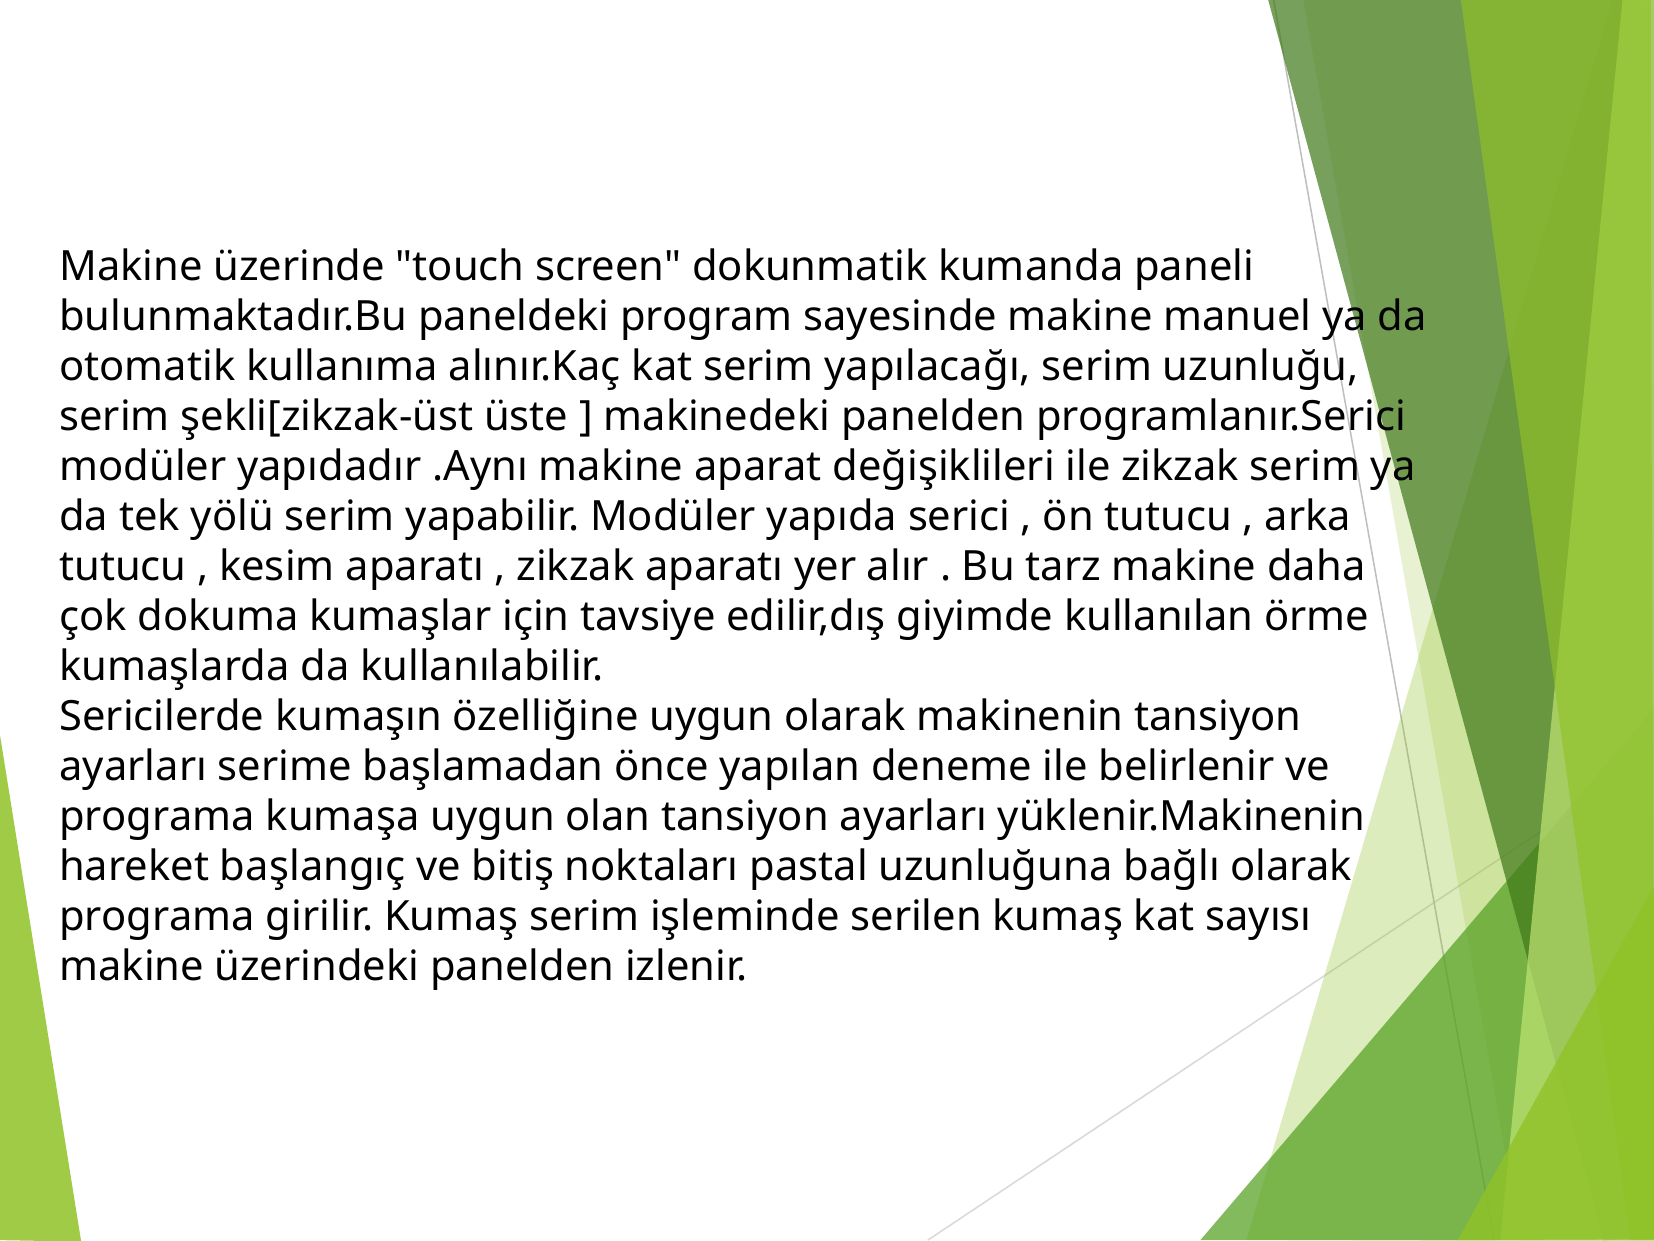

Makine üzerinde "touch screen" dokunmatik kumanda paneli bulunmaktadır.Bu paneldeki program sayesinde makine manuel ya da otomatik kullanıma alınır.Kaç kat serim yapılacağı, serim uzunluğu, serim şekli[zikzak-üst üste ] makinedeki panelden programlanır.Serici modüler yapıdadır .Aynı makine aparat değişiklileri ile zikzak serim ya da tek yölü serim yapabilir. Modüler yapıda serici , ön tutucu , arka tutucu , kesim aparatı , zikzak aparatı yer alır . Bu tarz makine daha çok dokuma kumaşlar için tavsiye edilir,dış giyimde kullanılan örme kumaşlarda da kullanılabilir.
Sericilerde kumaşın özelliğine uygun olarak makinenin tansiyon ayarları serime başlamadan önce yapılan deneme ile belirlenir ve programa kumaşa uygun olan tansiyon ayarları yüklenir.Makinenin hareket başlangıç ve bitiş noktaları pastal uzunluğuna bağlı olarak programa girilir. Kumaş serim işleminde serilen kumaş kat sayısı makine üzerindeki panelden izlenir.